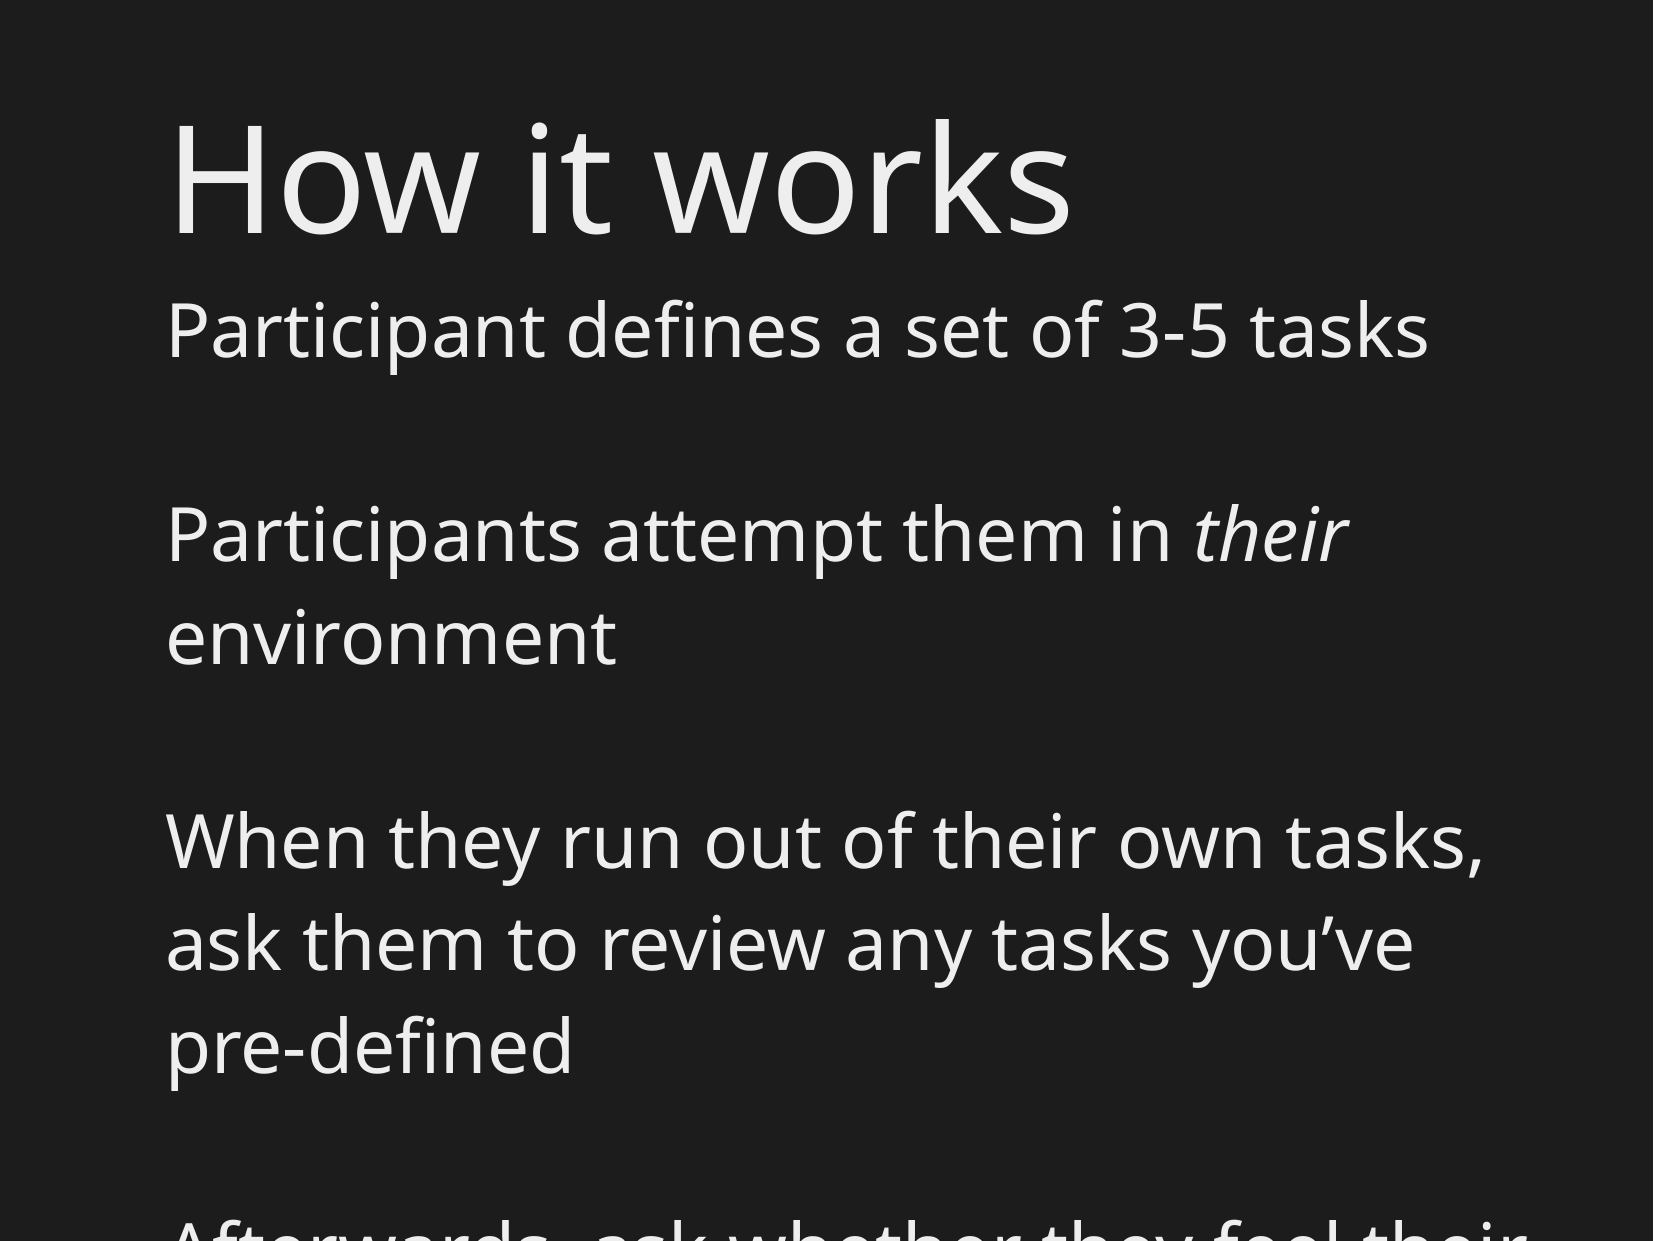

# How it works Participant defines a set of 3-5 tasks Participants attempt them in their environment When they run out of their own tasks, ask them to review any tasks you’ve pre-defined Afterwards, ask whether they feel their efforts were successes or failures, and why